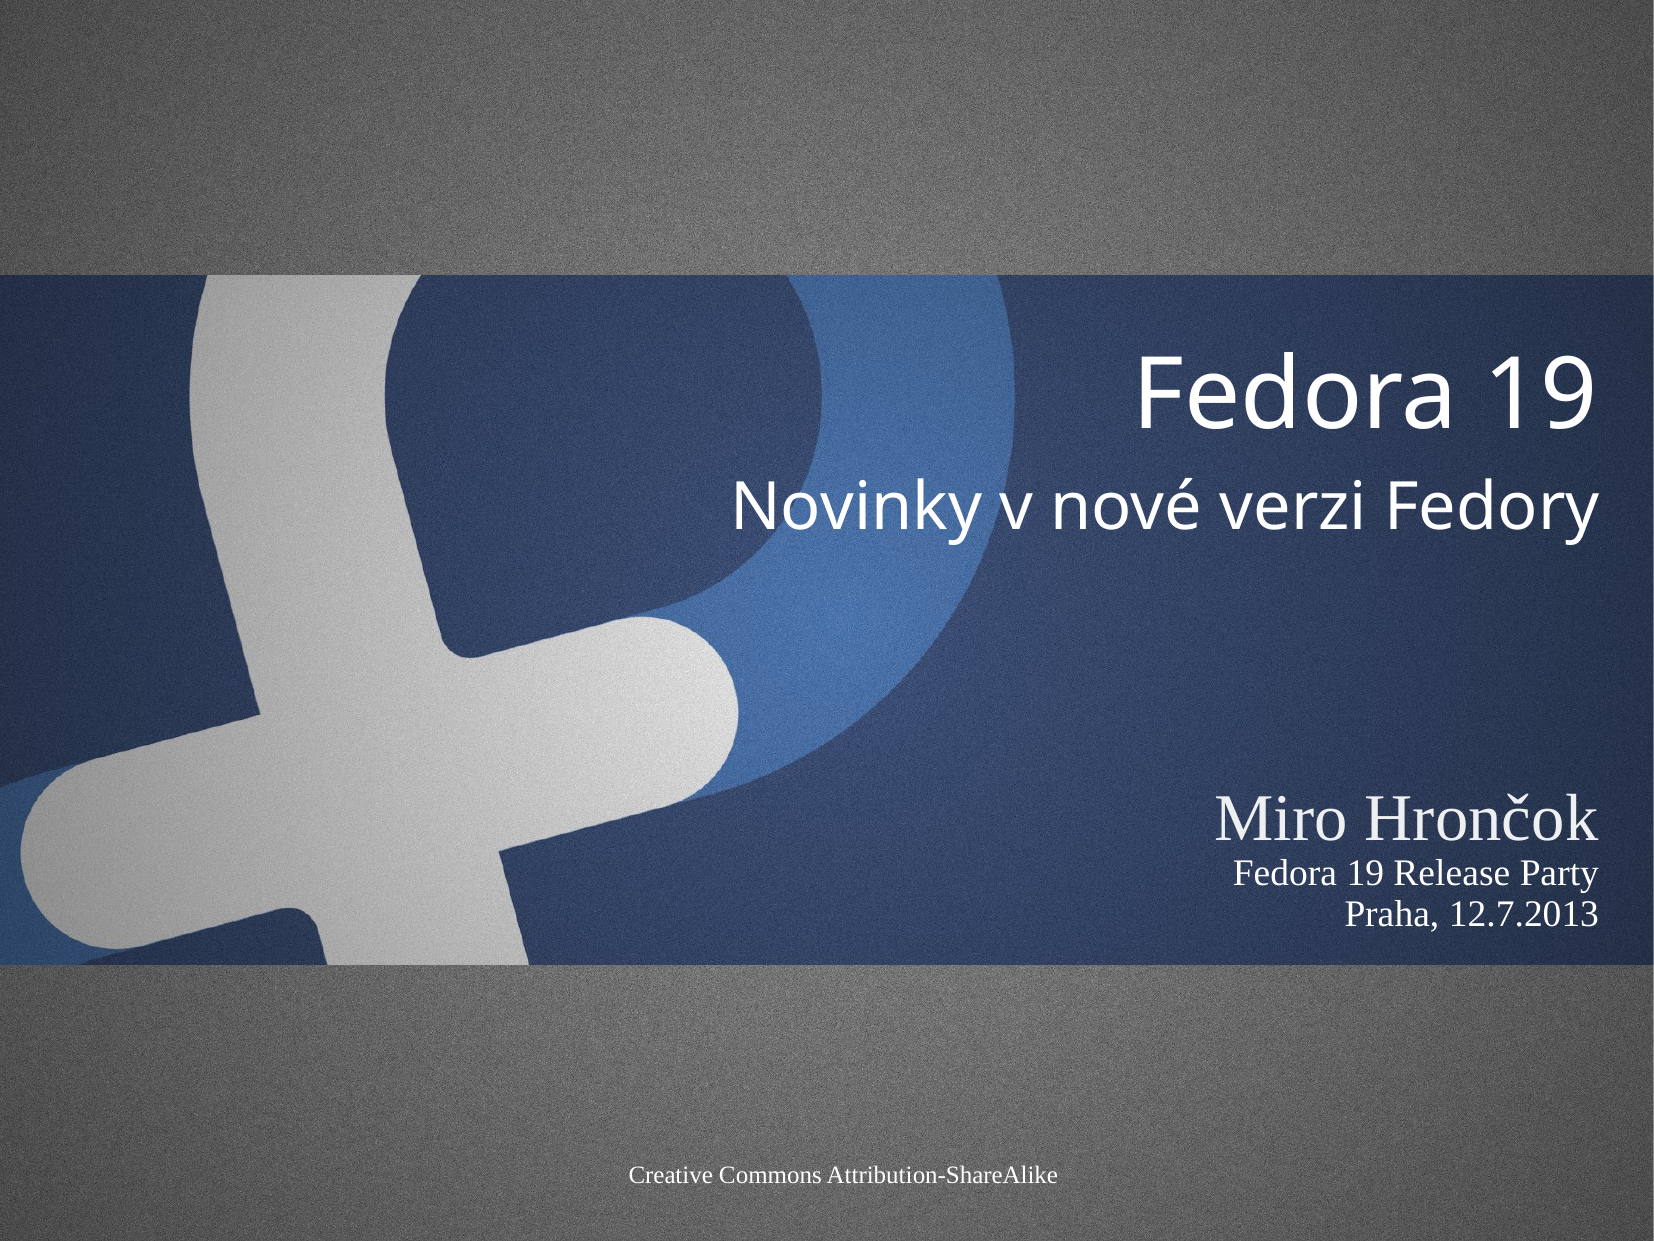

# Fedora 19
Novinky v nové verzi Fedory
Miro Hrončok
Fedora 19 Release Party
Praha, 12.7.2013
Creative Commons Attribution-ShareAlike